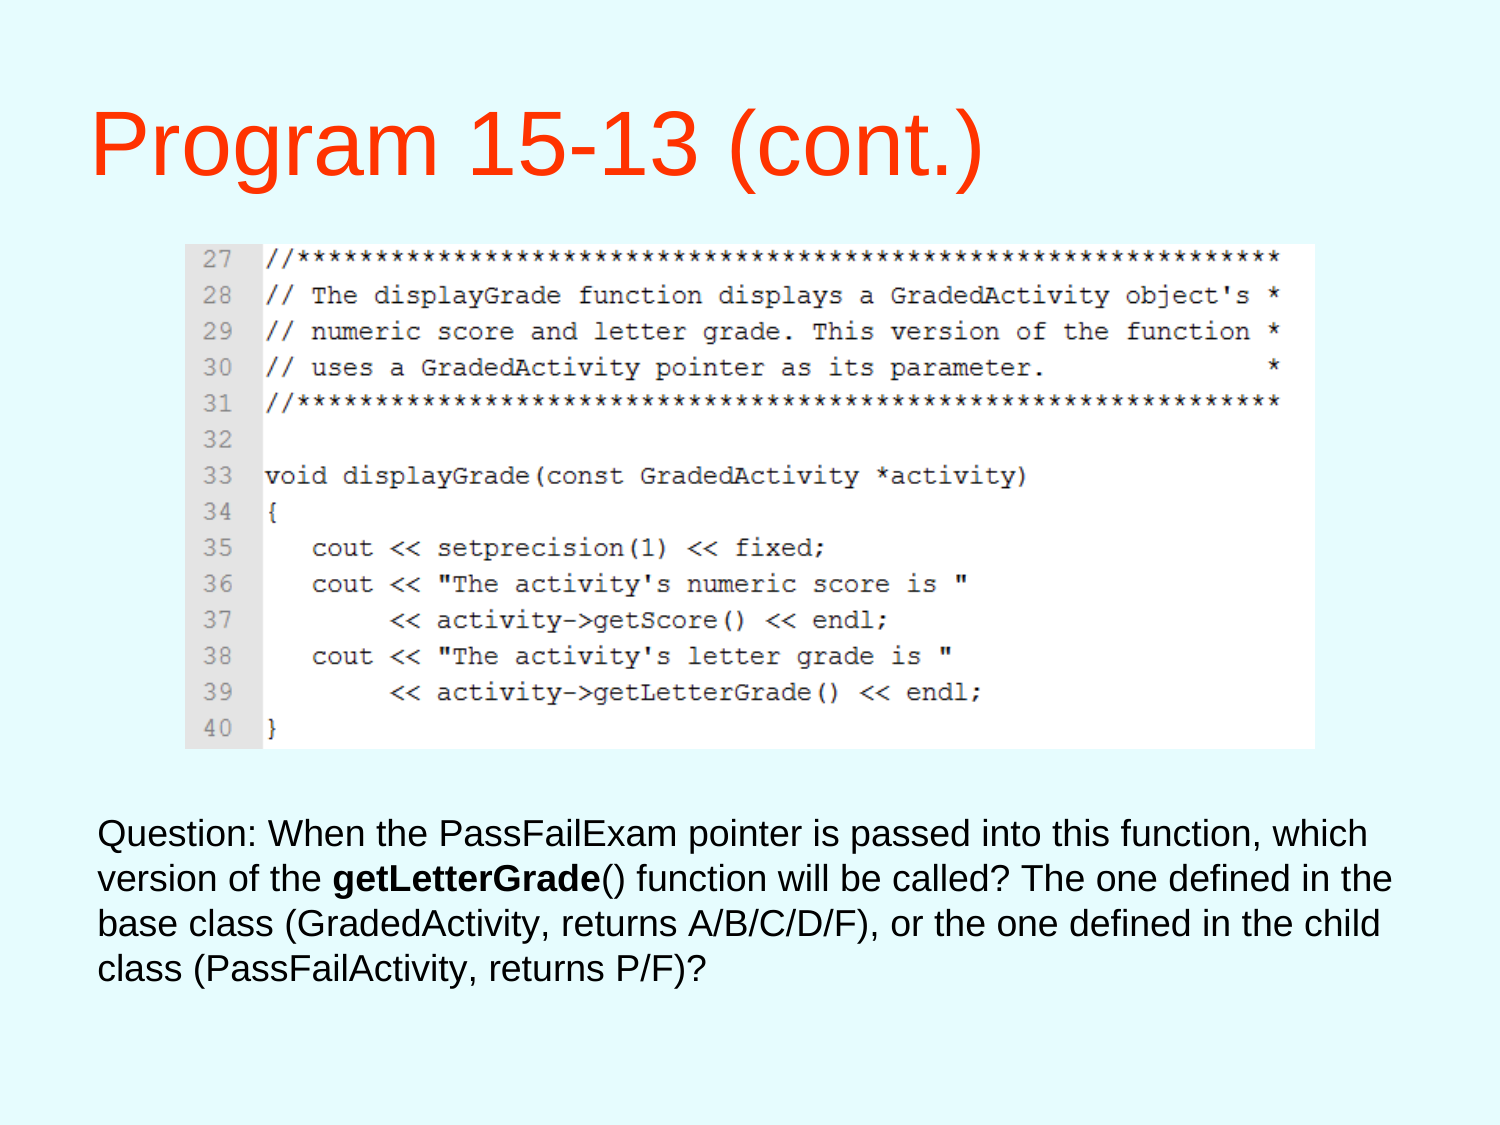

# Program 15-13 (cont.)
Question: When the PassFailExam pointer is passed into this function, which version of the getLetterGrade() function will be called? The one defined in the base class (GradedActivity, returns A/B/C/D/F), or the one defined in the child class (PassFailActivity, returns P/F)?